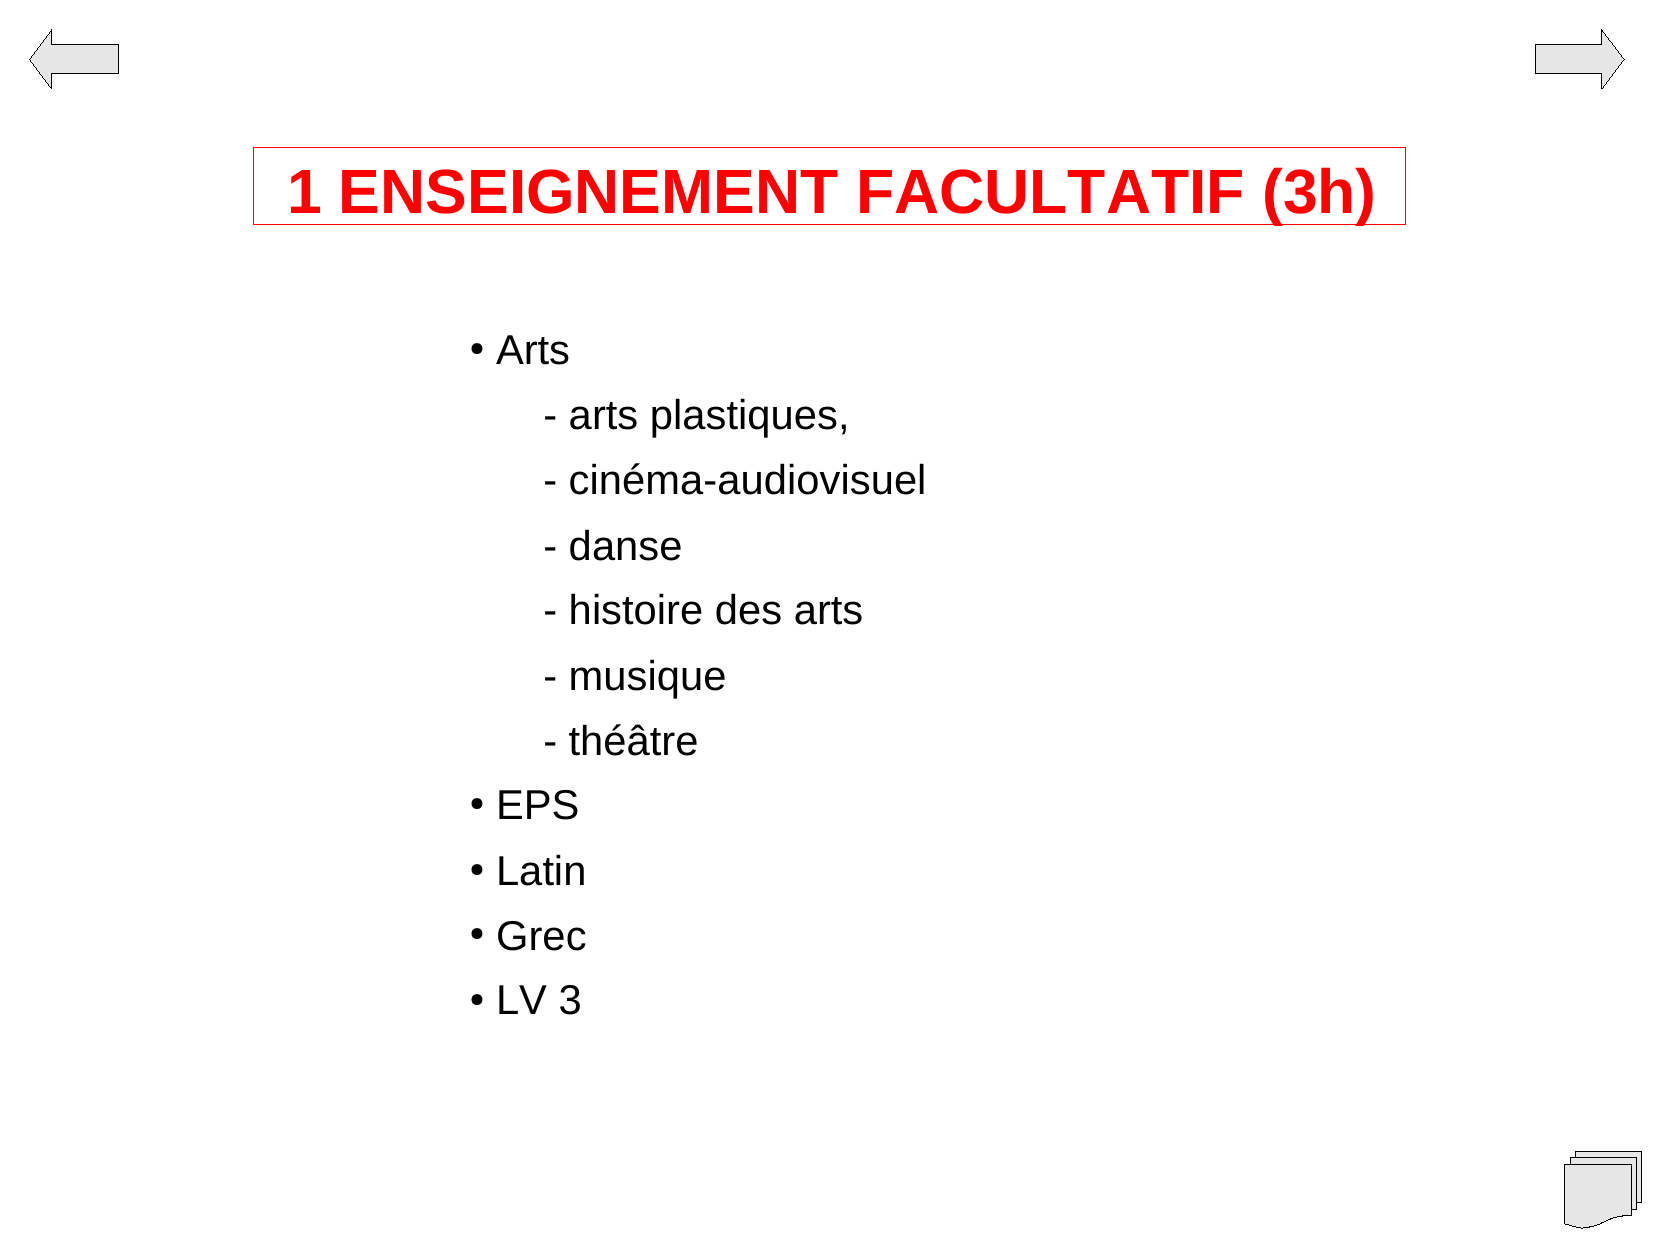

1 ENSEIGNEMENT FACULTATIF (3h)
 Arts
	- arts plastiques,
	- cinéma-audiovisuel
	- danse
	- histoire des arts
	- musique
	- théâtre
 EPS
 Latin
 Grec
 LV 3